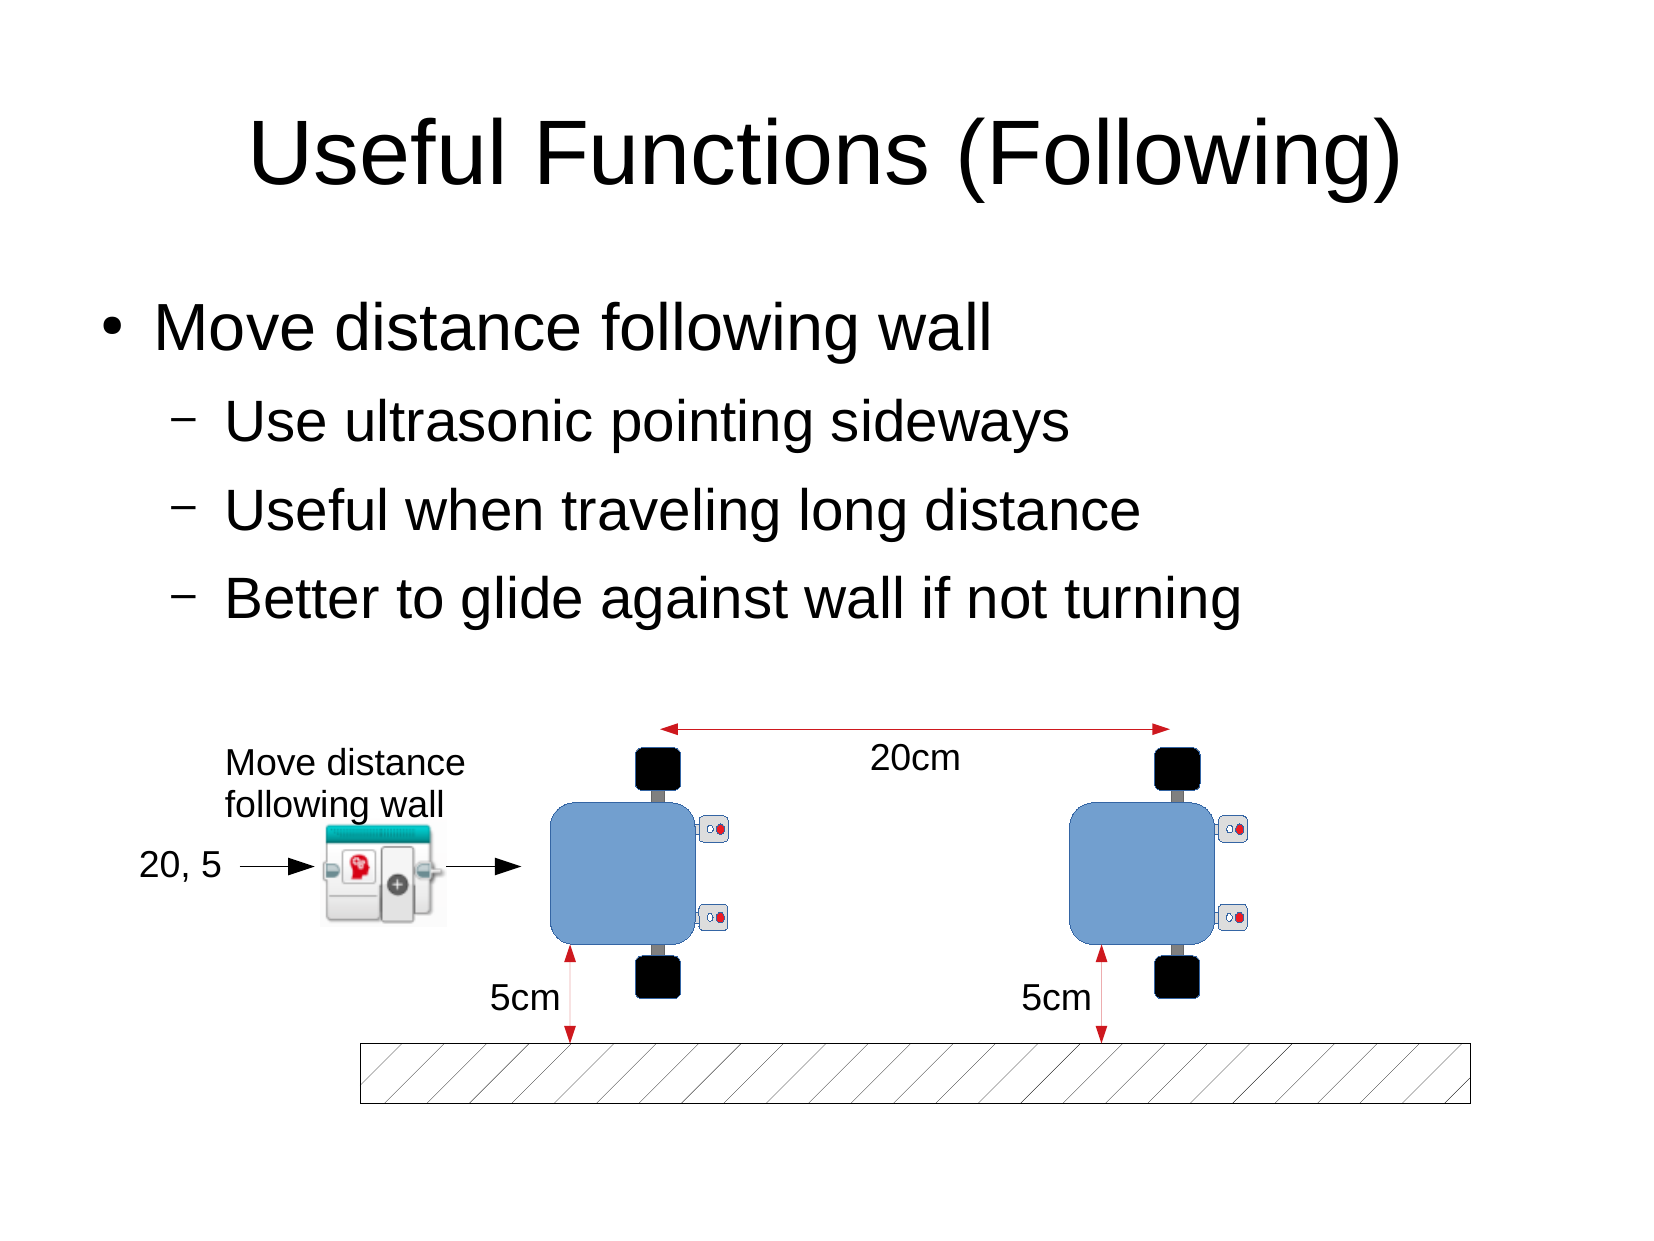

# Useful Functions (Following)
Move distance following wall
Use ultrasonic pointing sideways
Useful when traveling long distance
Better to glide against wall if not turning
20cm
Move distance
following wall
20, 5
5cm
5cm